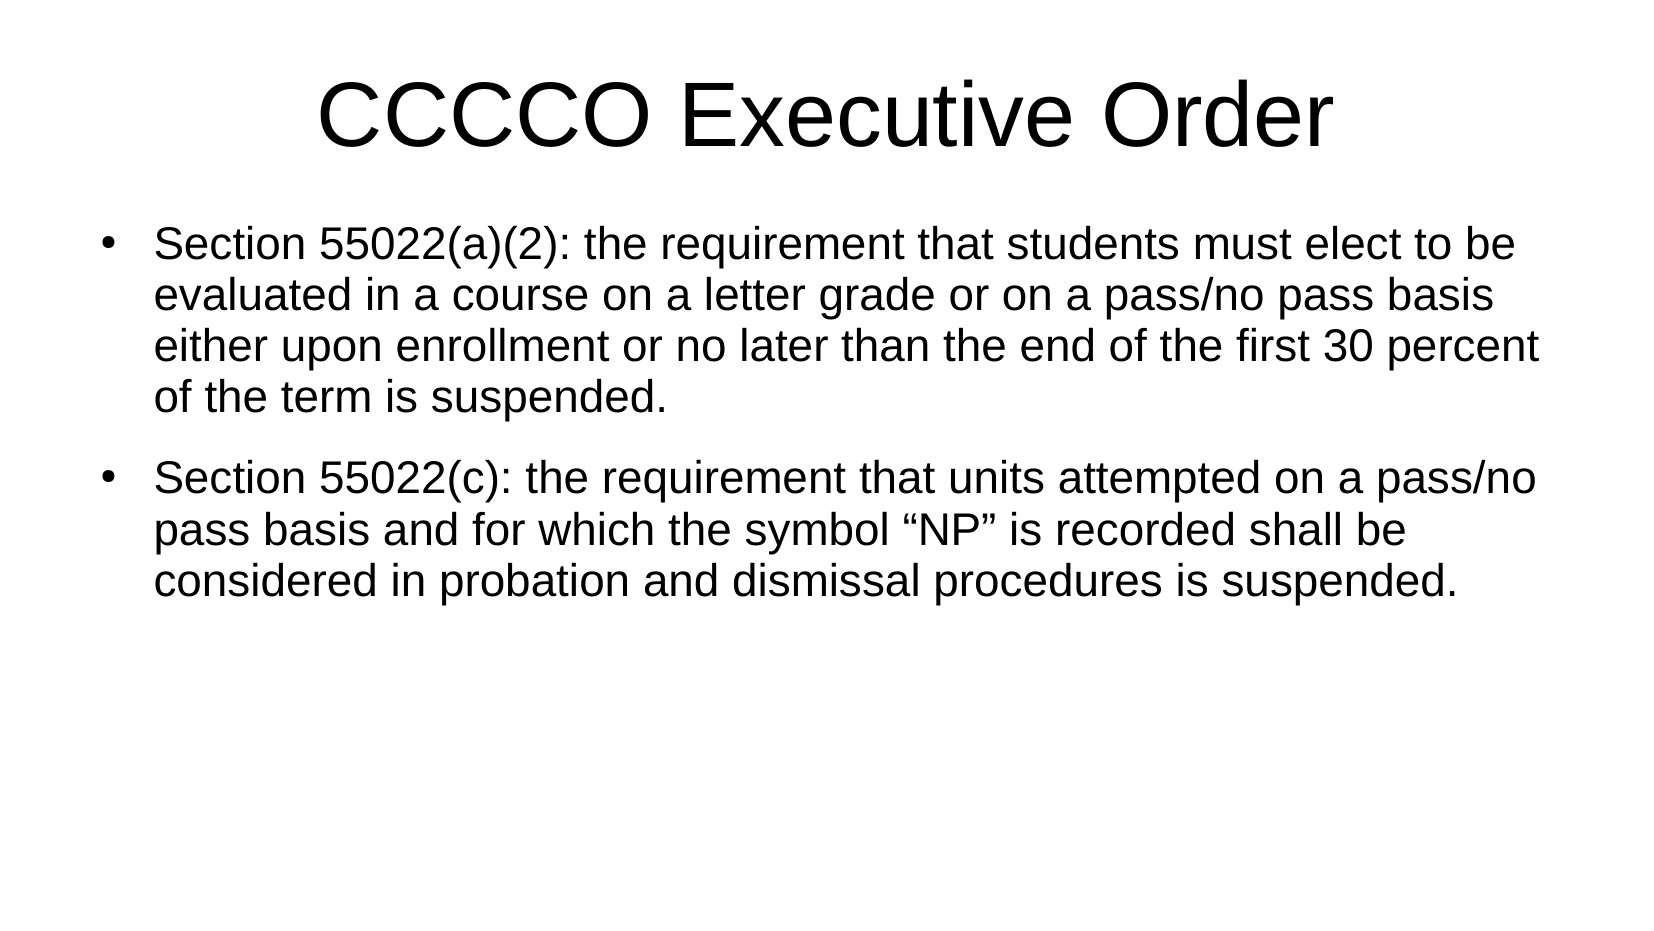

# CCCCO Executive Order
Section 55022(a)(2): the requirement that students must elect to be evaluated in a course on a letter grade or on a pass/no pass basis either upon enrollment or no later than the end of the first 30 percent of the term is suspended.
Section 55022(c): the requirement that units attempted on a pass/no pass basis and for which the symbol “NP” is recorded shall be considered in probation and dismissal procedures is suspended.